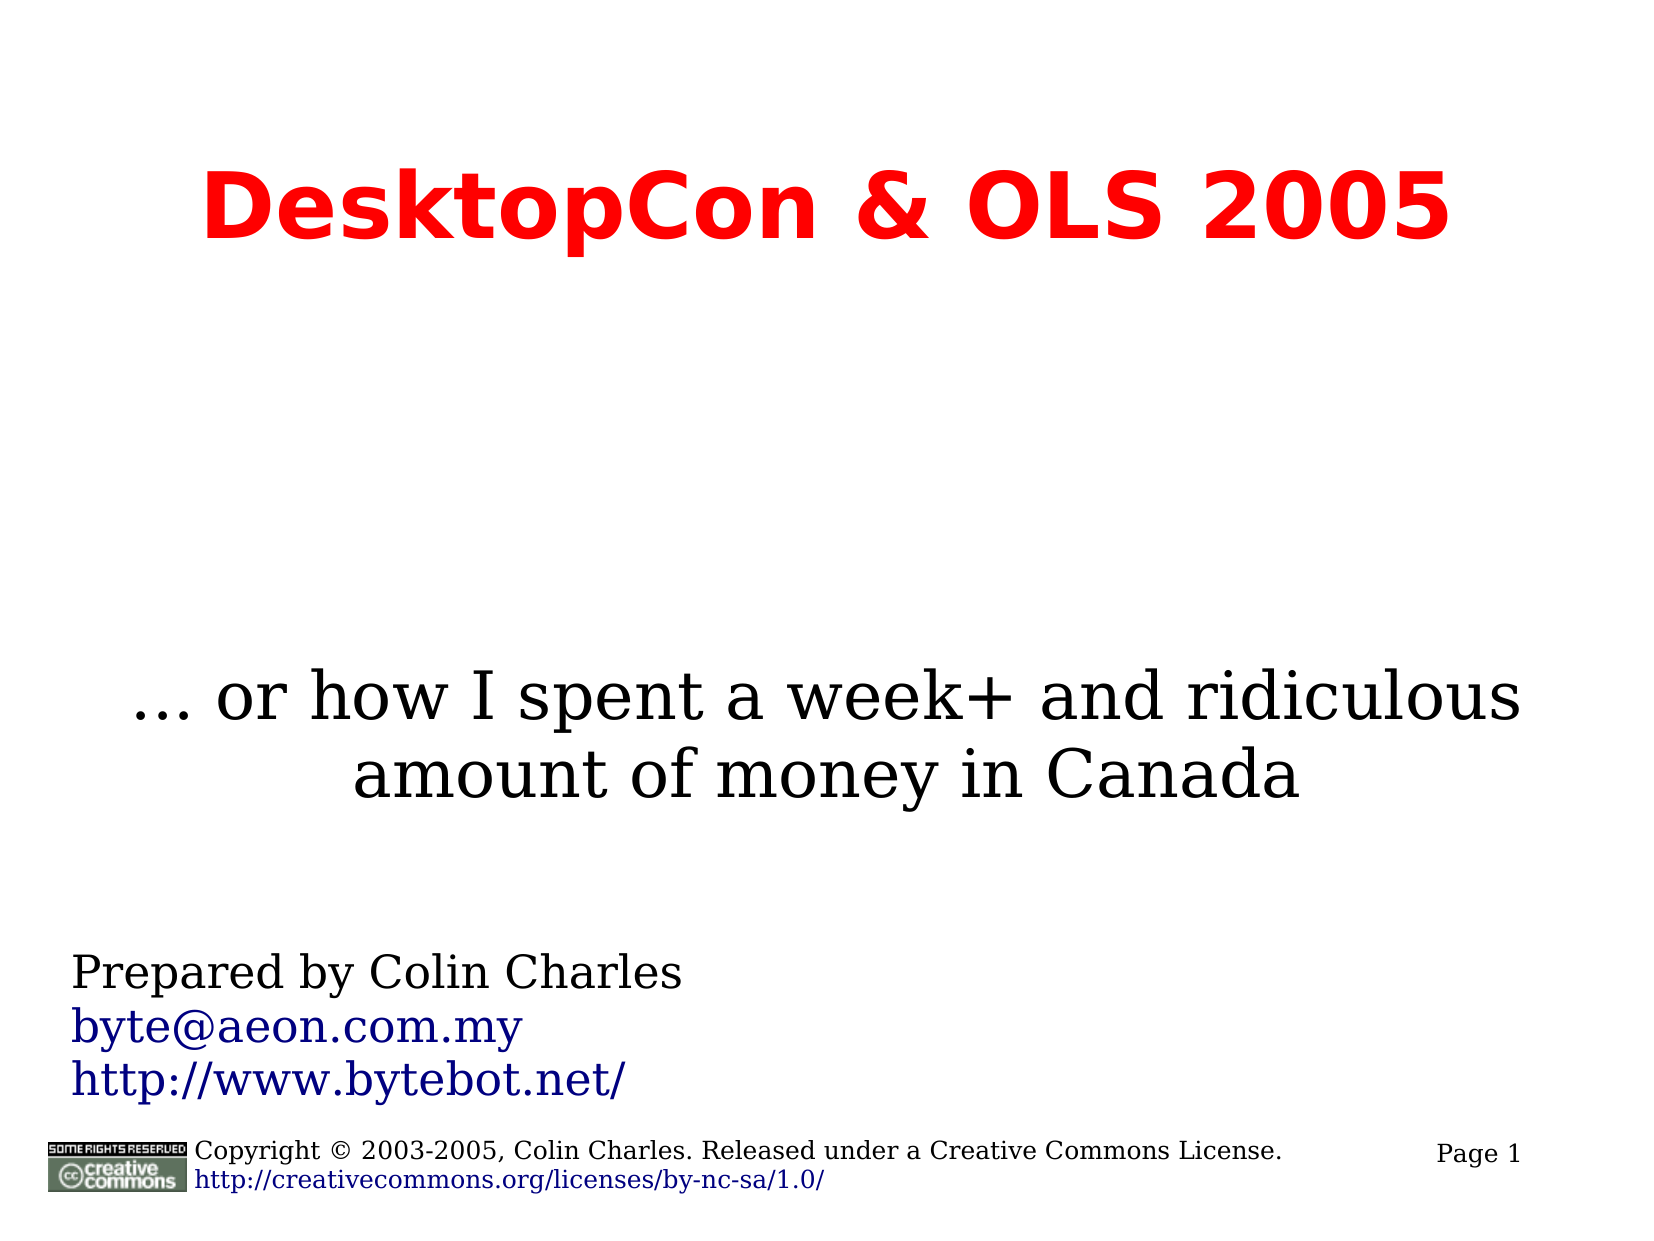

# DesktopCon & OLS 2005
... or how I spent a week+ and ridiculous amount of money in Canada
Prepared by Colin Charles
byte@aeon.com.my
http://www.bytebot.net/